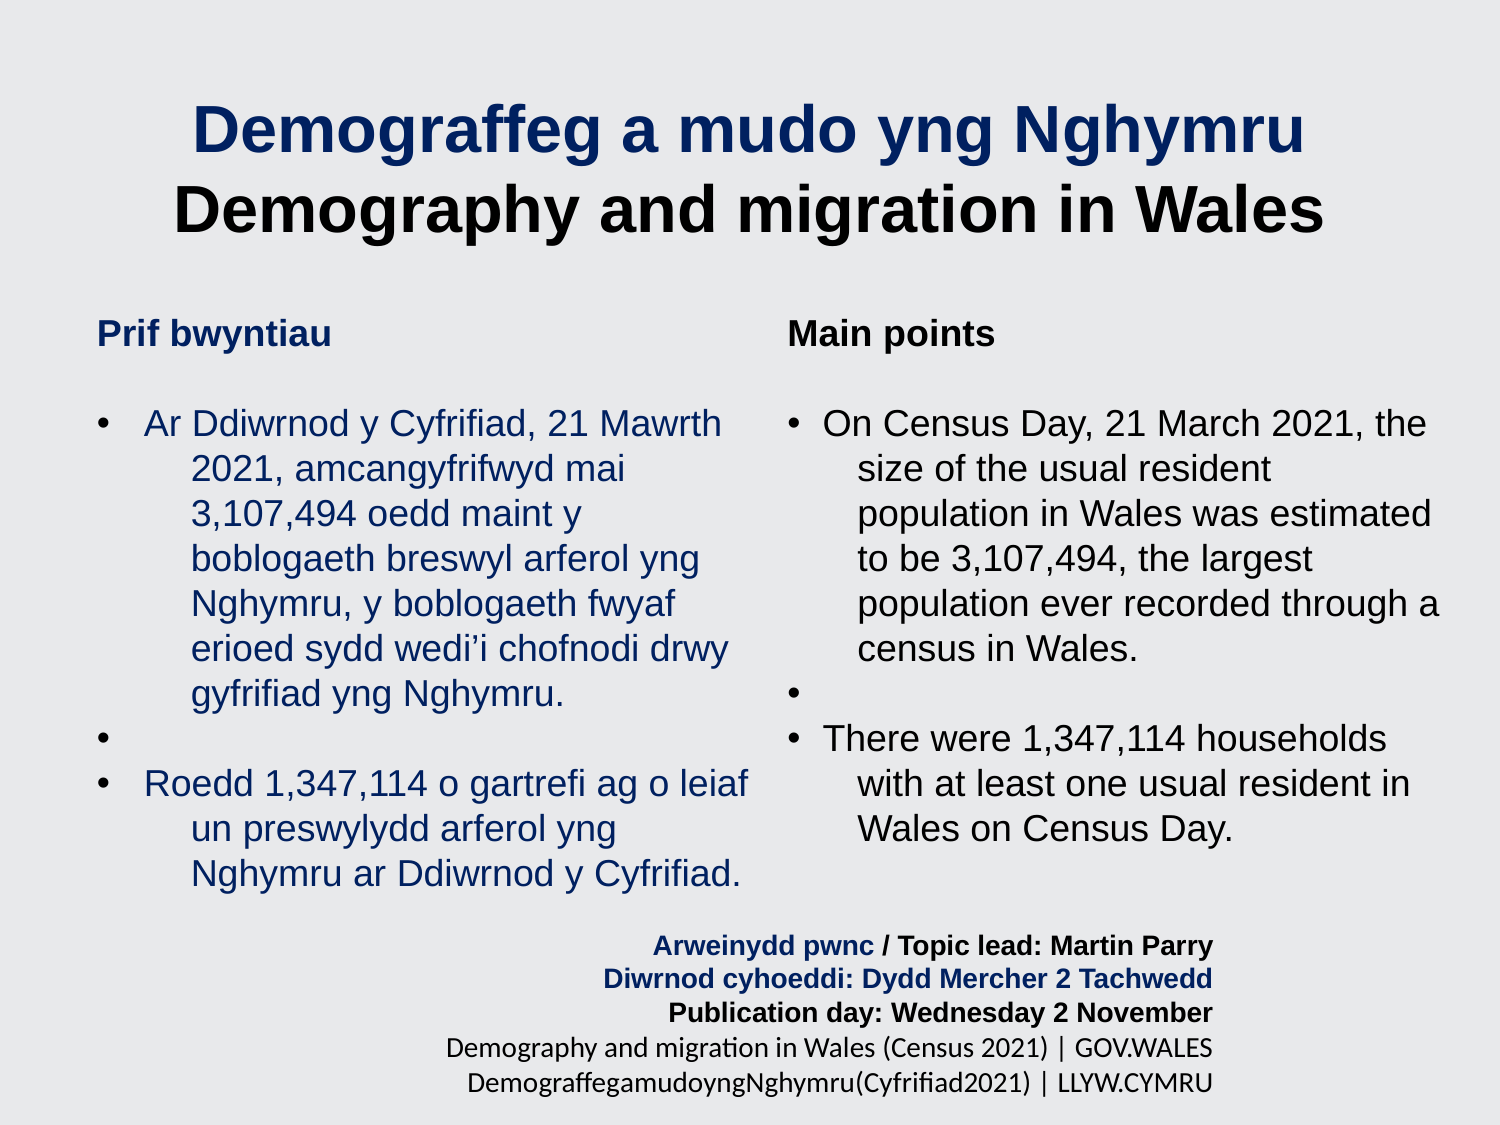

# Demograffeg a mudo yng Nghymru Demography and migration in Wales
Prif bwyntiau
Ar Ddiwrnod y Cyfrifiad, 21 Mawrth 2021, amcangyfrifwyd mai 3,107,494 oedd maint y boblogaeth breswyl arferol yng Nghymru, y boblogaeth fwyaf erioed sydd wedi’i chofnodi drwy gyfrifiad yng Nghymru.
Roedd 1,347,114 o gartrefi ag o leiaf un preswylydd arferol yng Nghymru ar Ddiwrnod y Cyfrifiad.
Main points
On Census Day, 21 March 2021, the size of the usual resident population in Wales was estimated to be 3,107,494, the largest population ever recorded through a census in Wales.
There were 1,347,114 households with at least one usual resident in Wales on Census Day.
Arweinydd pwnc / Topic lead: Martin Parry
Diwrnod cyhoeddi: Dydd Mercher 2 Tachwedd
Publication day: Wednesday 2 November
Demography and migration in Wales (Census 2021) | GOV.WALES
DemograffegamudoyngNghymru(Cyfrifiad2021) | LLYW.CYMRU